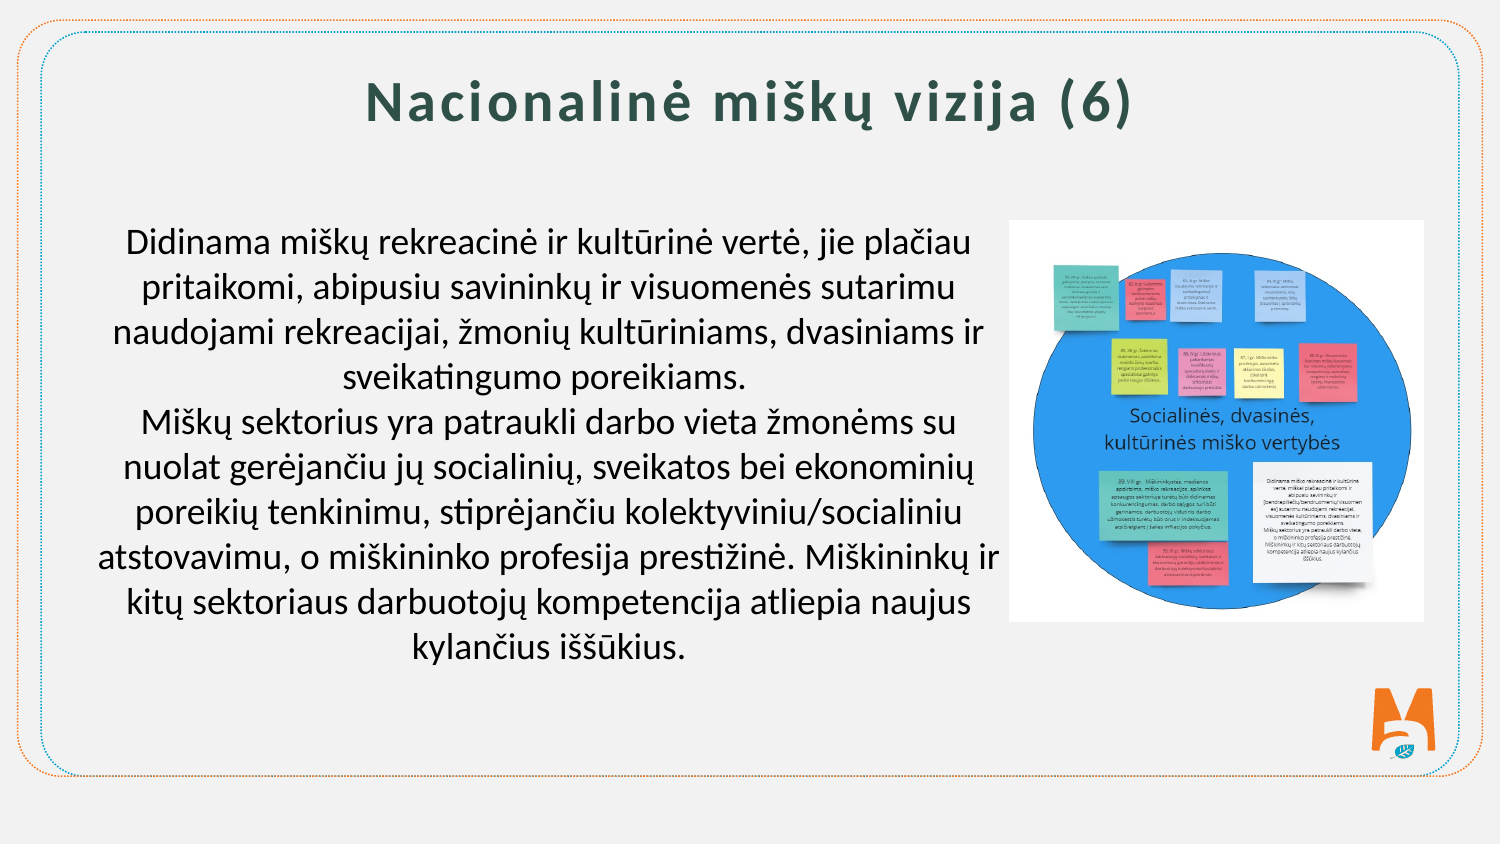

Nacionalinė miškų vizija (6)
Didinama miškų rekreacinė ir kultūrinė vertė, jie plačiau pritaikomi, abipusiu savininkų ir visuomenės sutarimu naudojami rekreacijai, žmonių kultūriniams, dvasiniams ir sveikatingumo poreikiams.
Miškų sektorius yra patraukli darbo vieta žmonėms su nuolat gerėjančiu jų socialinių, sveikatos bei ekonominių poreikių tenkinimu, stiprėjančiu kolektyviniu/socialiniu atstovavimu, o miškininko profesija prestižinė. Miškininkų ir kitų sektoriaus darbuotojų kompetencija atliepia naujus kylančius iššūkius.